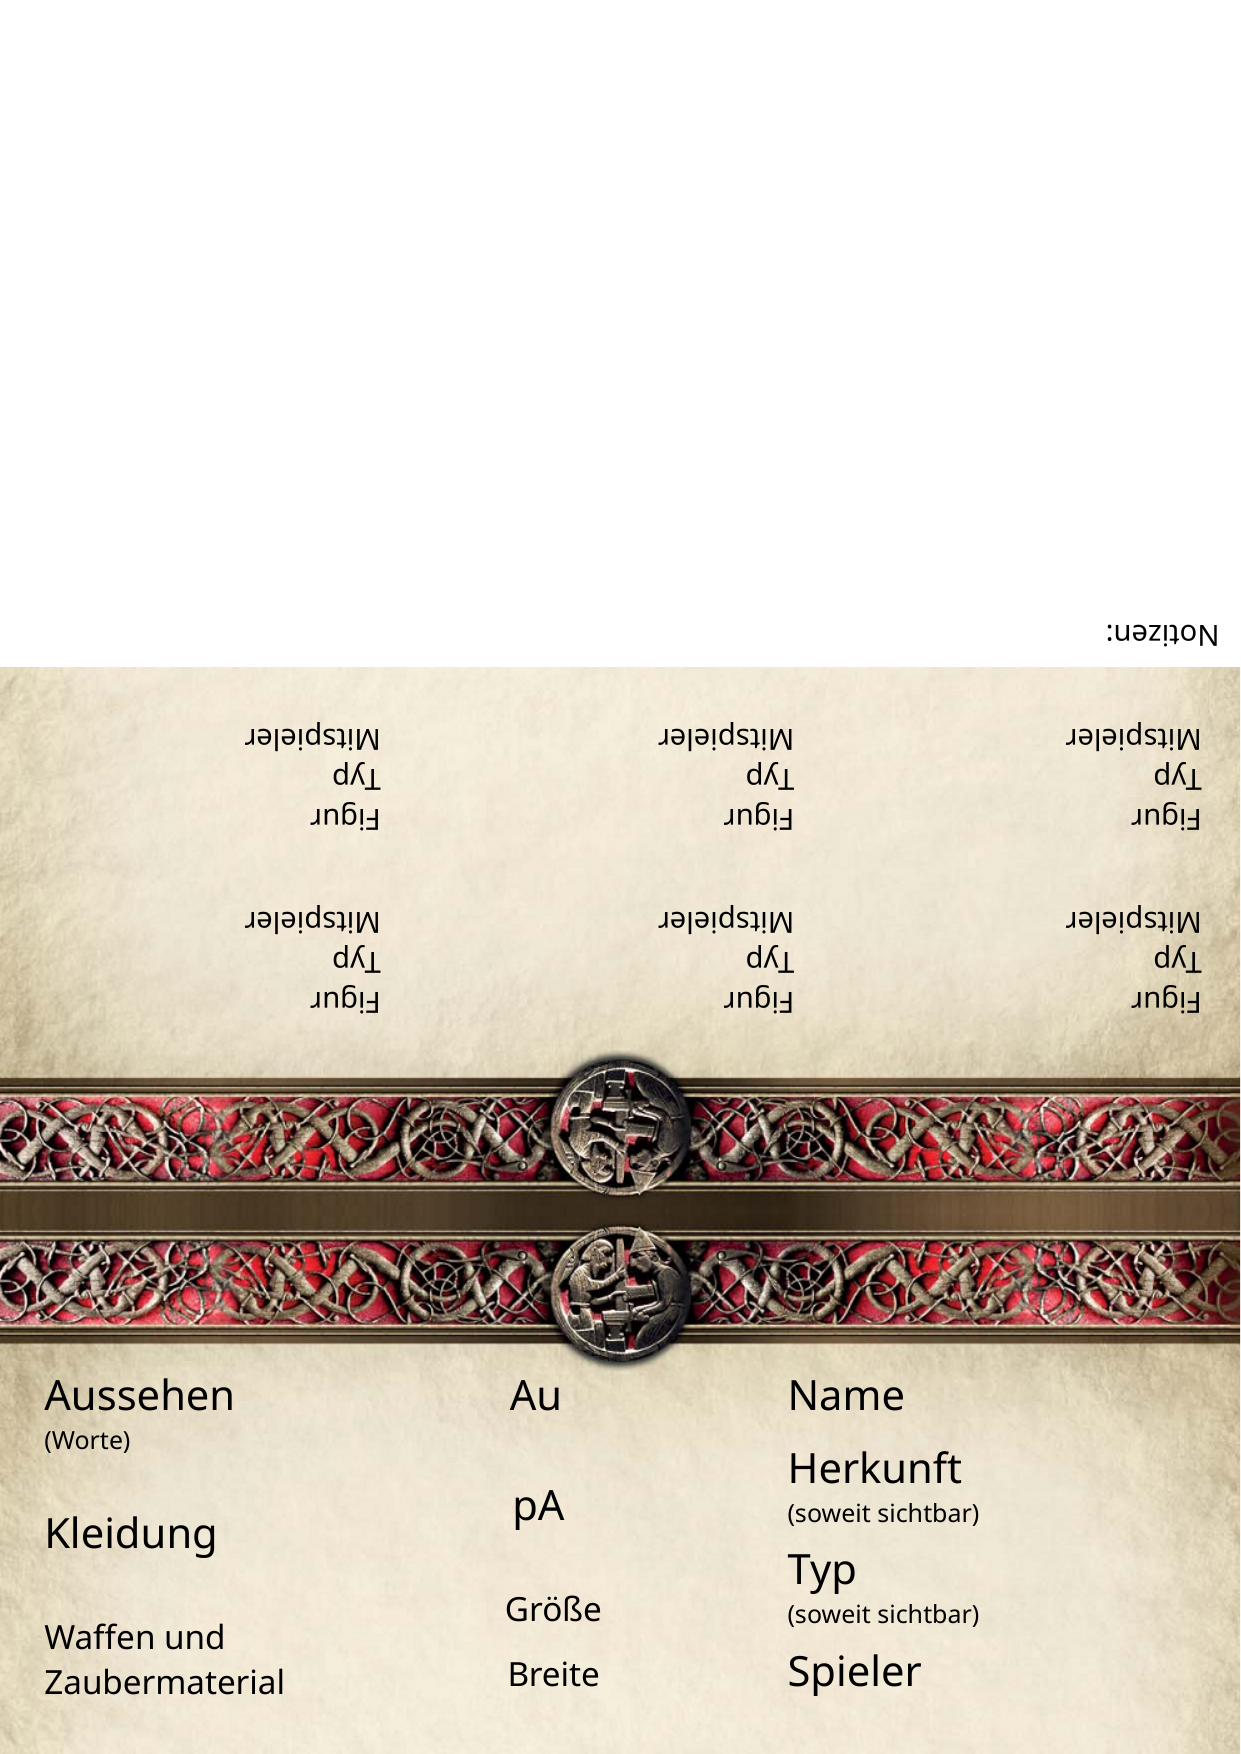

Notizen:
Figur
Typ
Mitspieler
Figur
Typ
Mitspieler
Figur
Typ
Mitspieler
Figur
Typ
Mitspieler
Figur
Typ
Mitspieler
Figur
Typ
Mitspieler
Aussehen
(Worte)
Au
Name
Herkunft
(soweit sichtbar)
pA
Kleidung
Typ
(soweit sichtbar)
Größe
Waffen und Zaubermaterial
Spieler
Breite